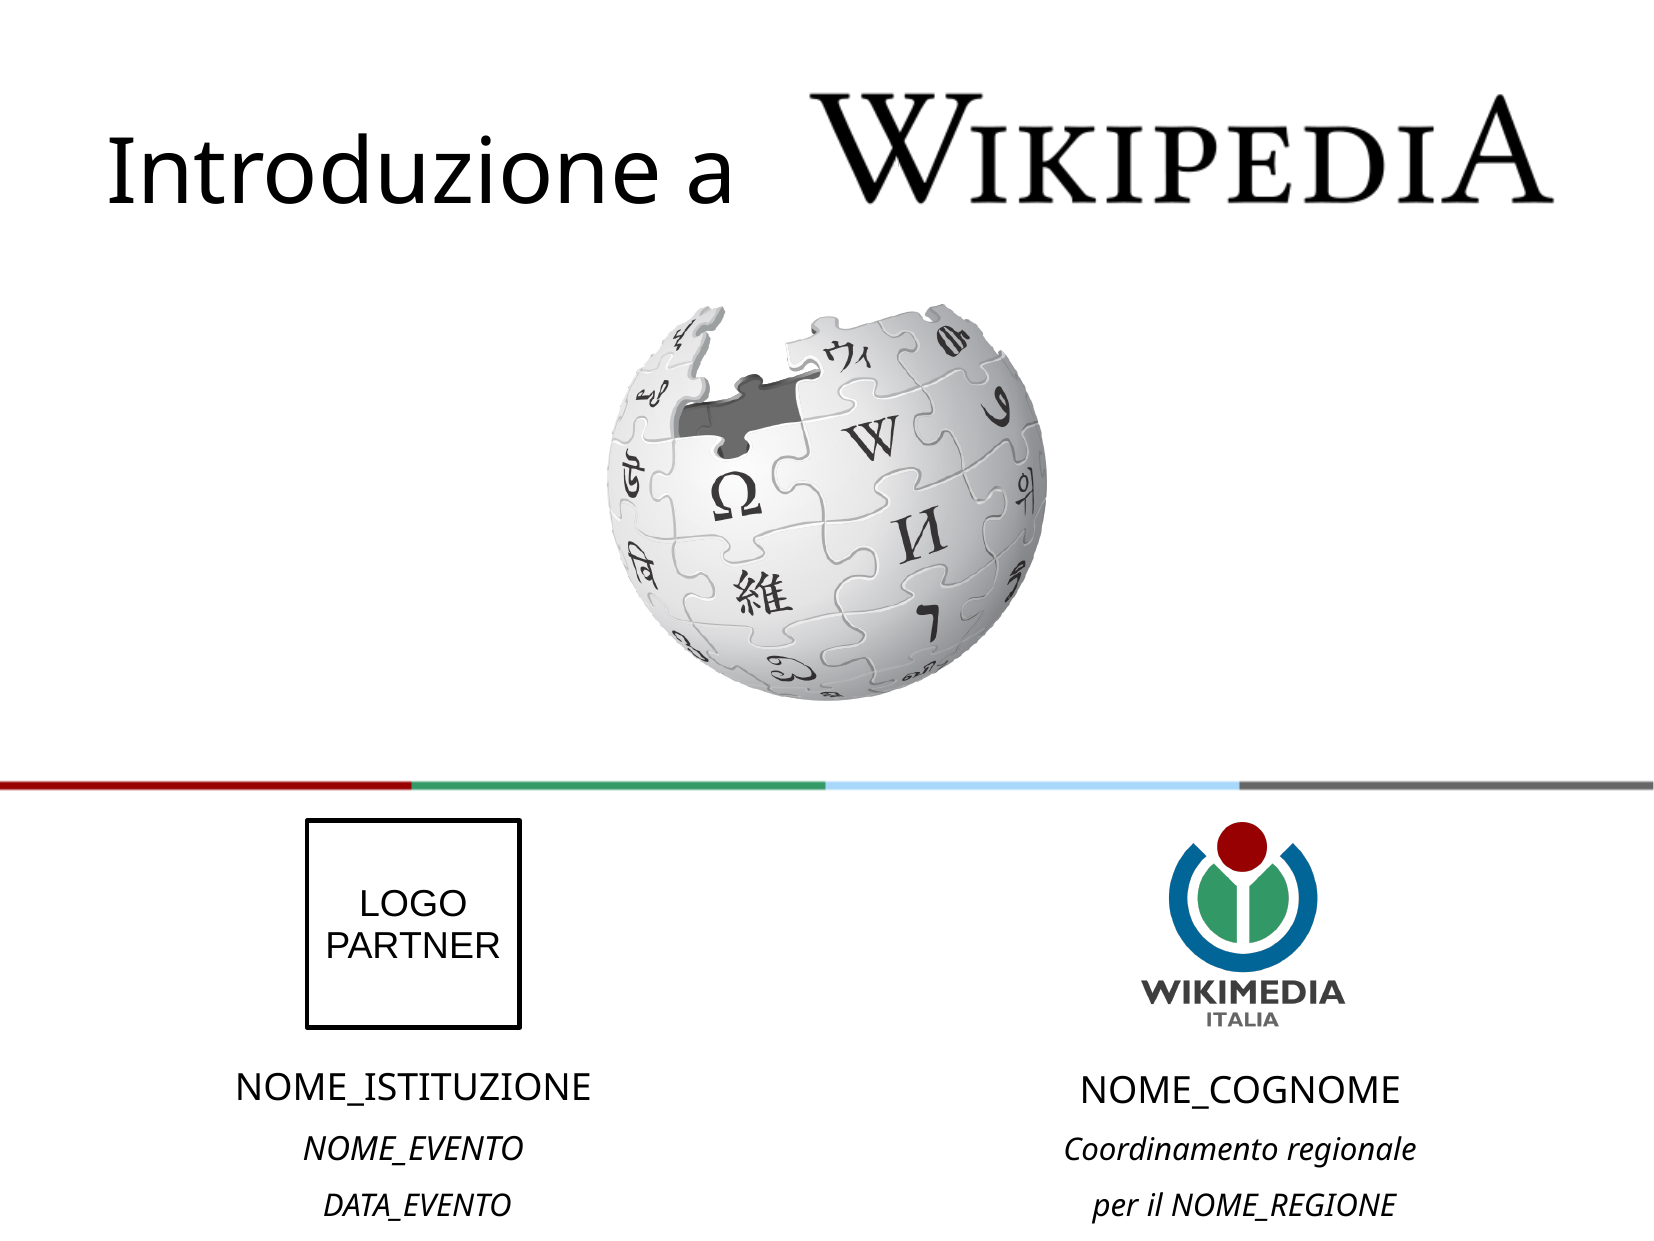

# Introduzione a
LOGO
PARTNER
NOME_ISTITUZIONE
NOME_EVENTO
 DATA_EVENTO
NOME_COGNOME
Coordinamento regionale
 per il NOME_REGIONE